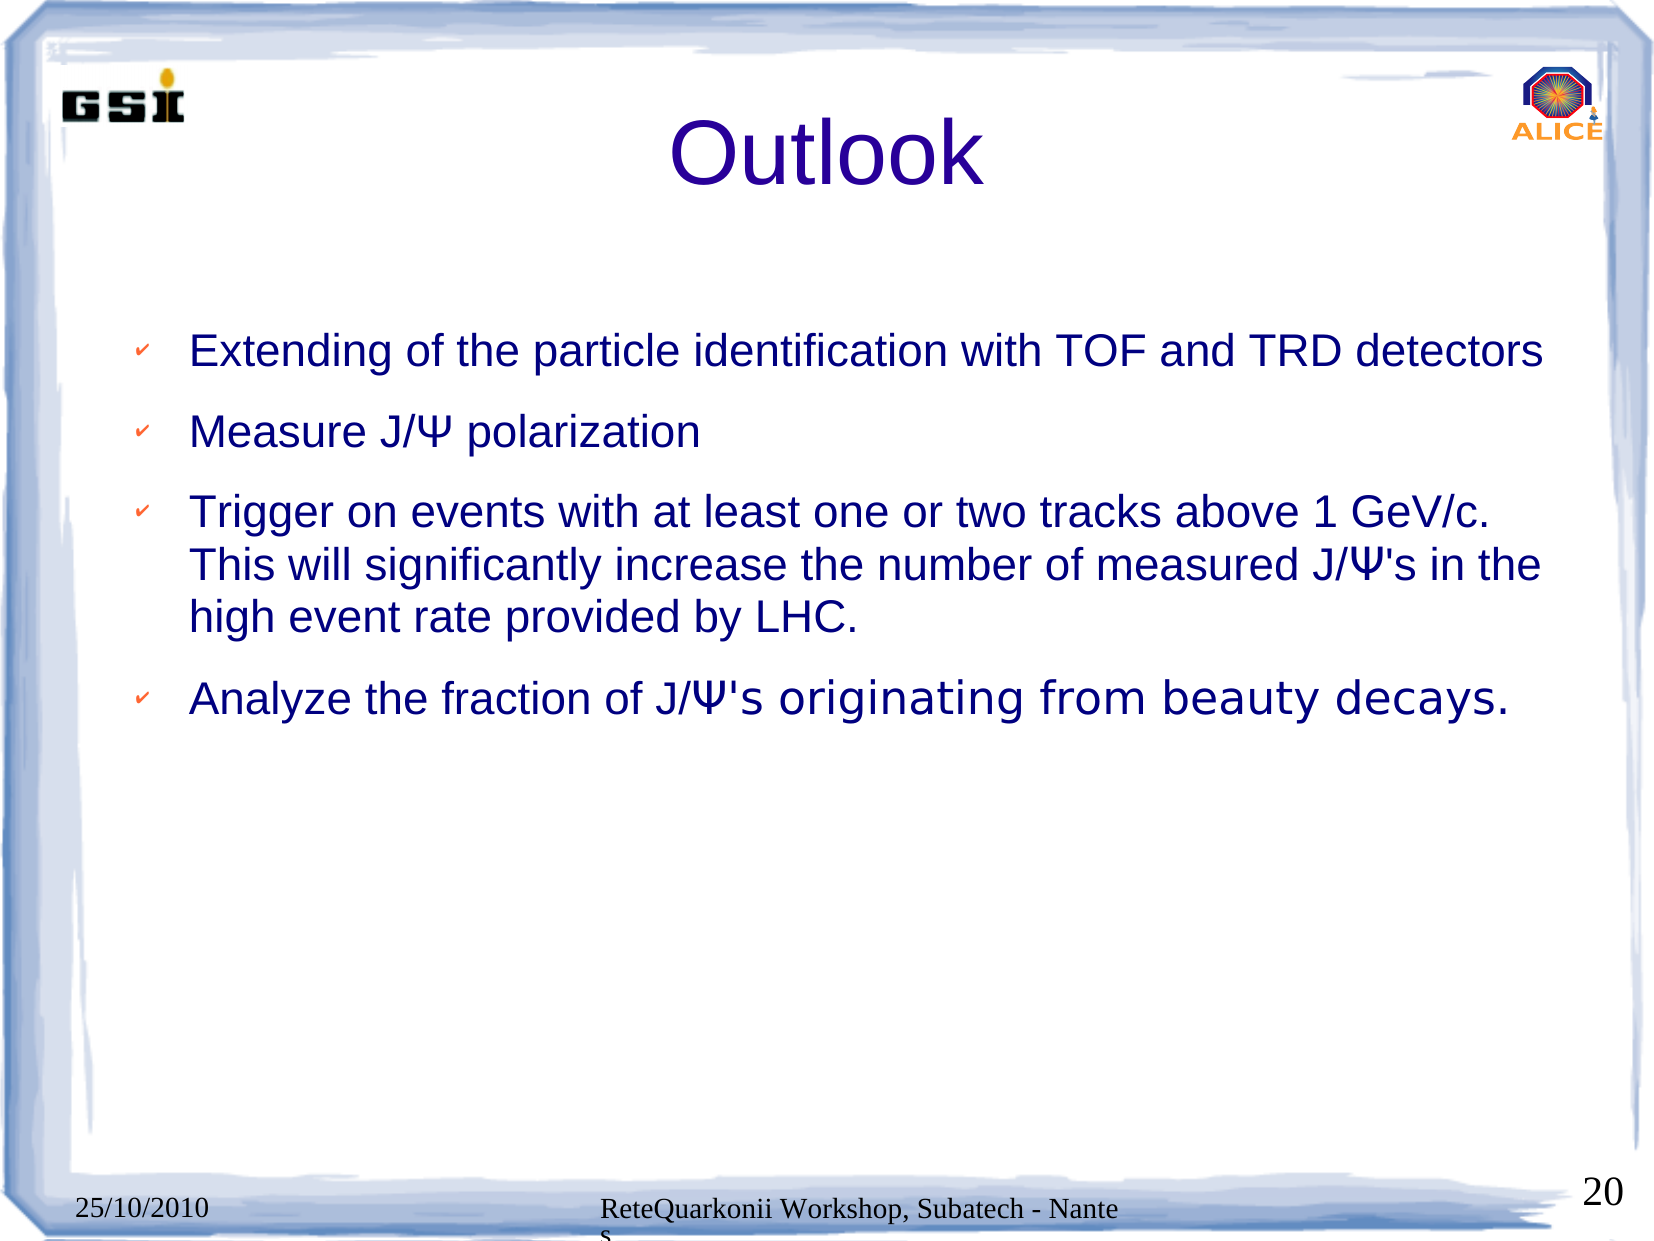

# Outlook
Extending of the particle identification with TOF and TRD detectors
Measure J/Ψ polarization
Trigger on events with at least one or two tracks above 1 GeV/c. This will significantly increase the number of measured J/Ψ's in the high event rate provided by LHC.
Analyze the fraction of J/Ψ's originating from beauty decays.
20
25/10/2010
ReteQuarkonii Workshop, Subatech - Nantes